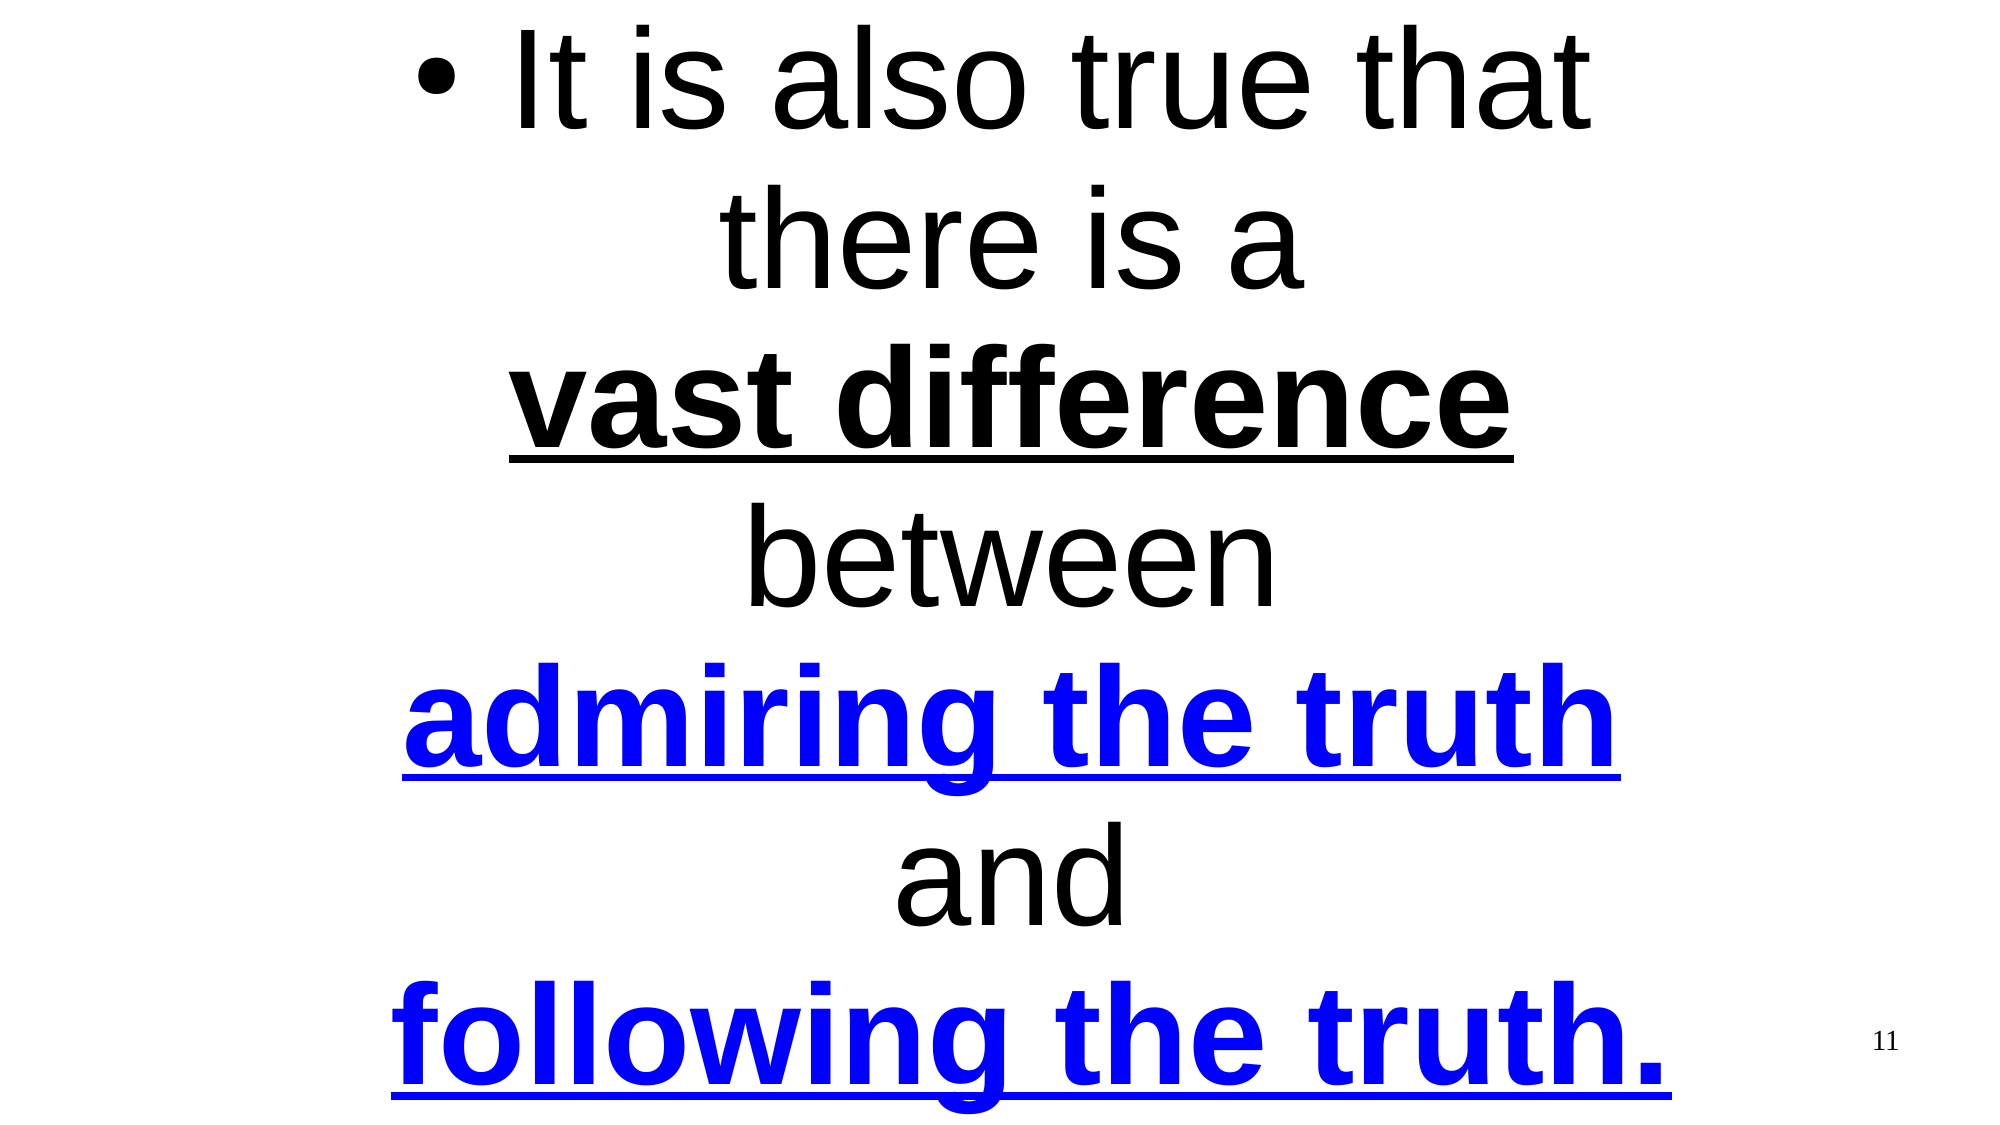

# It is also true that there is a vast difference between admiring the truth and following the truth.
11